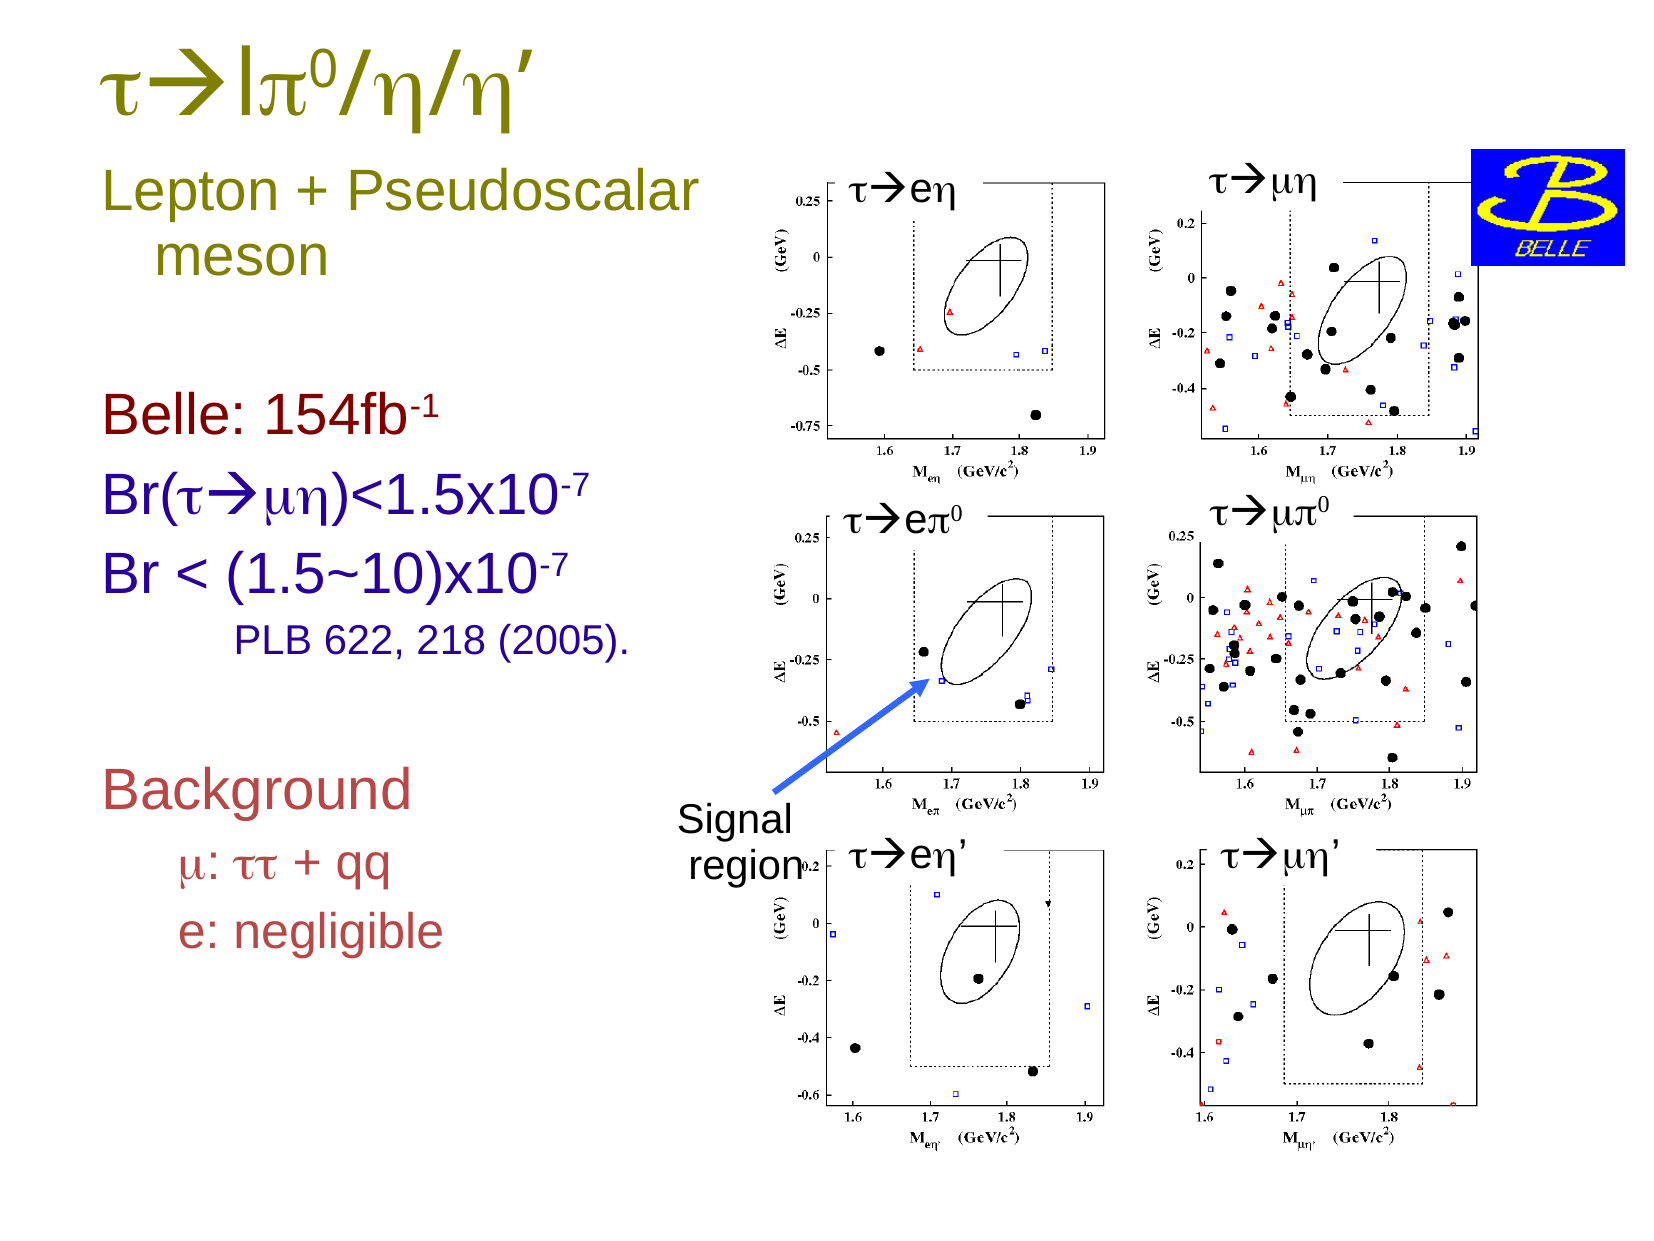

# l0//’
Lepton + Pseudoscalar meson
Belle: 154fb-1
Br()<1.5x10-7
Br < (1.5~10)x10-7
PLB 622, 218 (2005).
Background
:  + qq
e: negligible
e
mh
e
mp
Signal
 region
e’
mh’